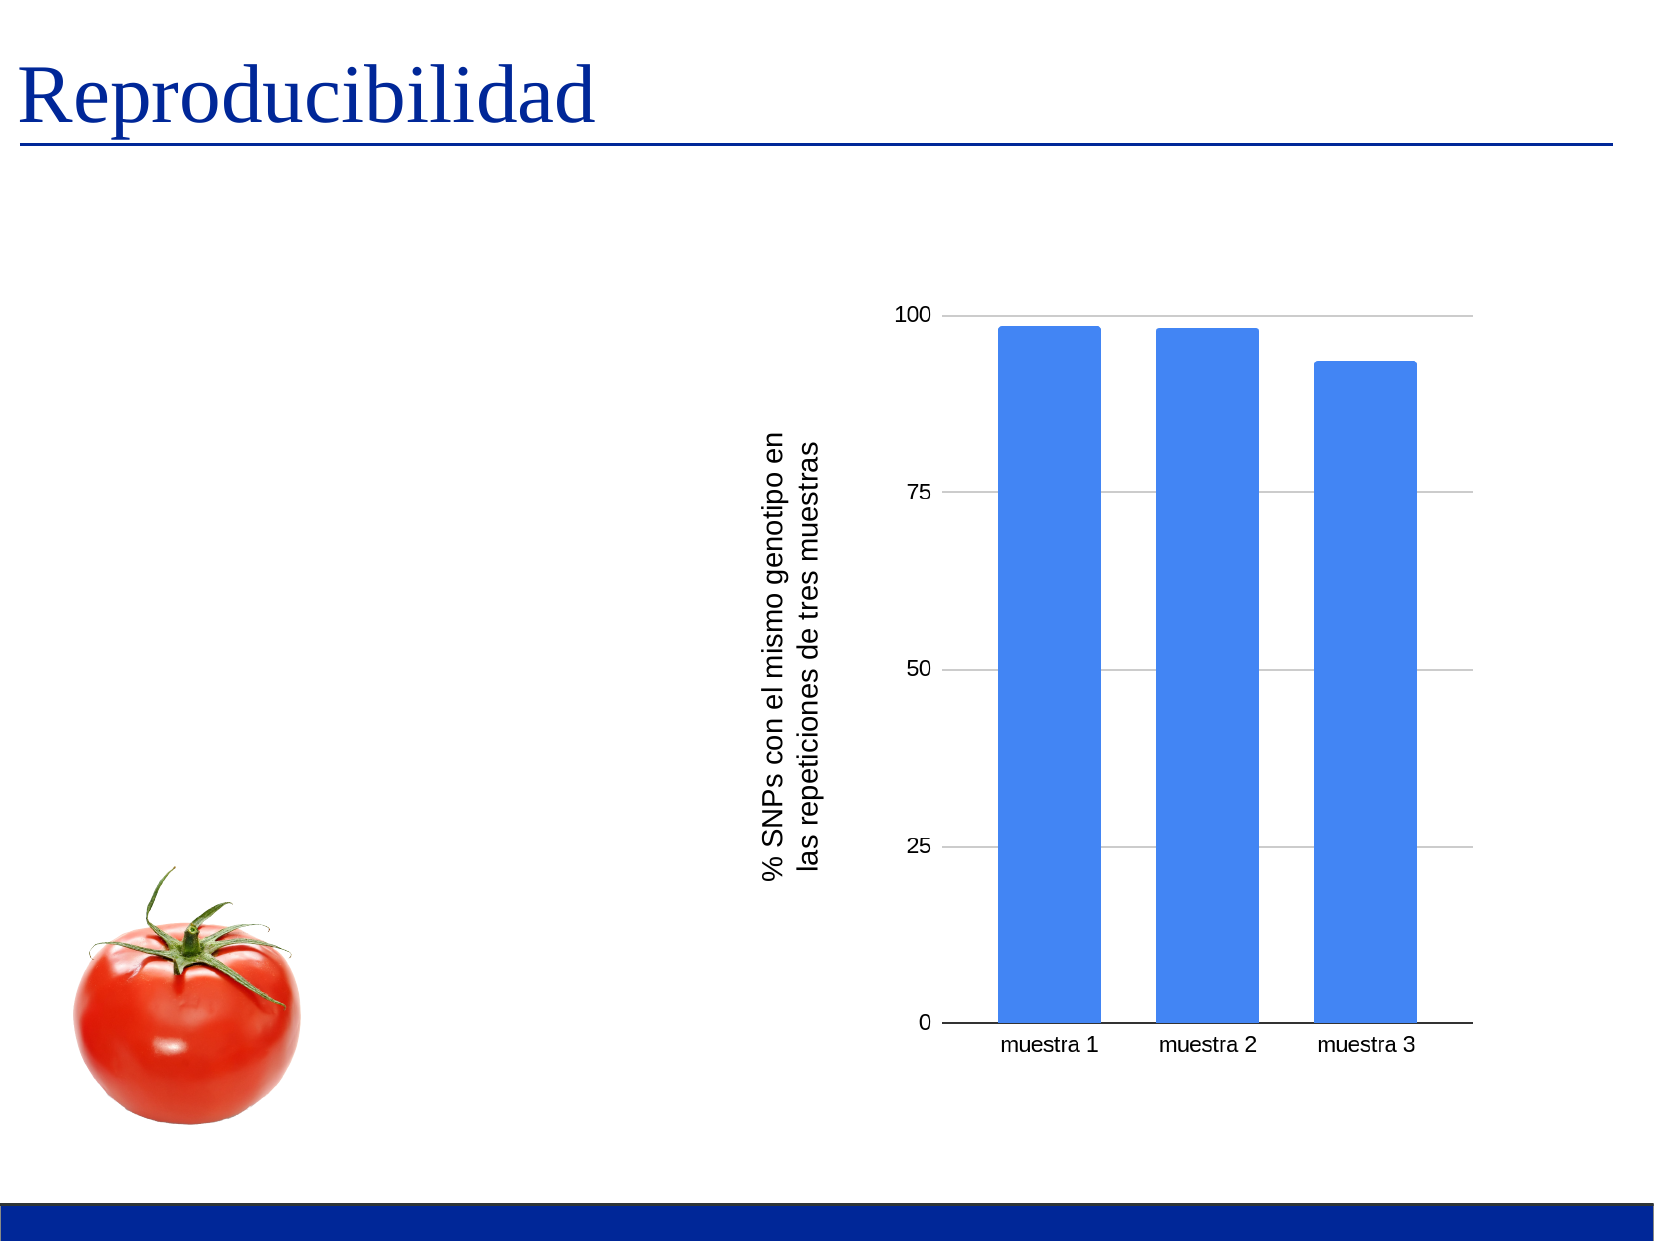

# Reproducibilidad
% SNPs con el mismo genotipo en las repeticiones de tres muestras